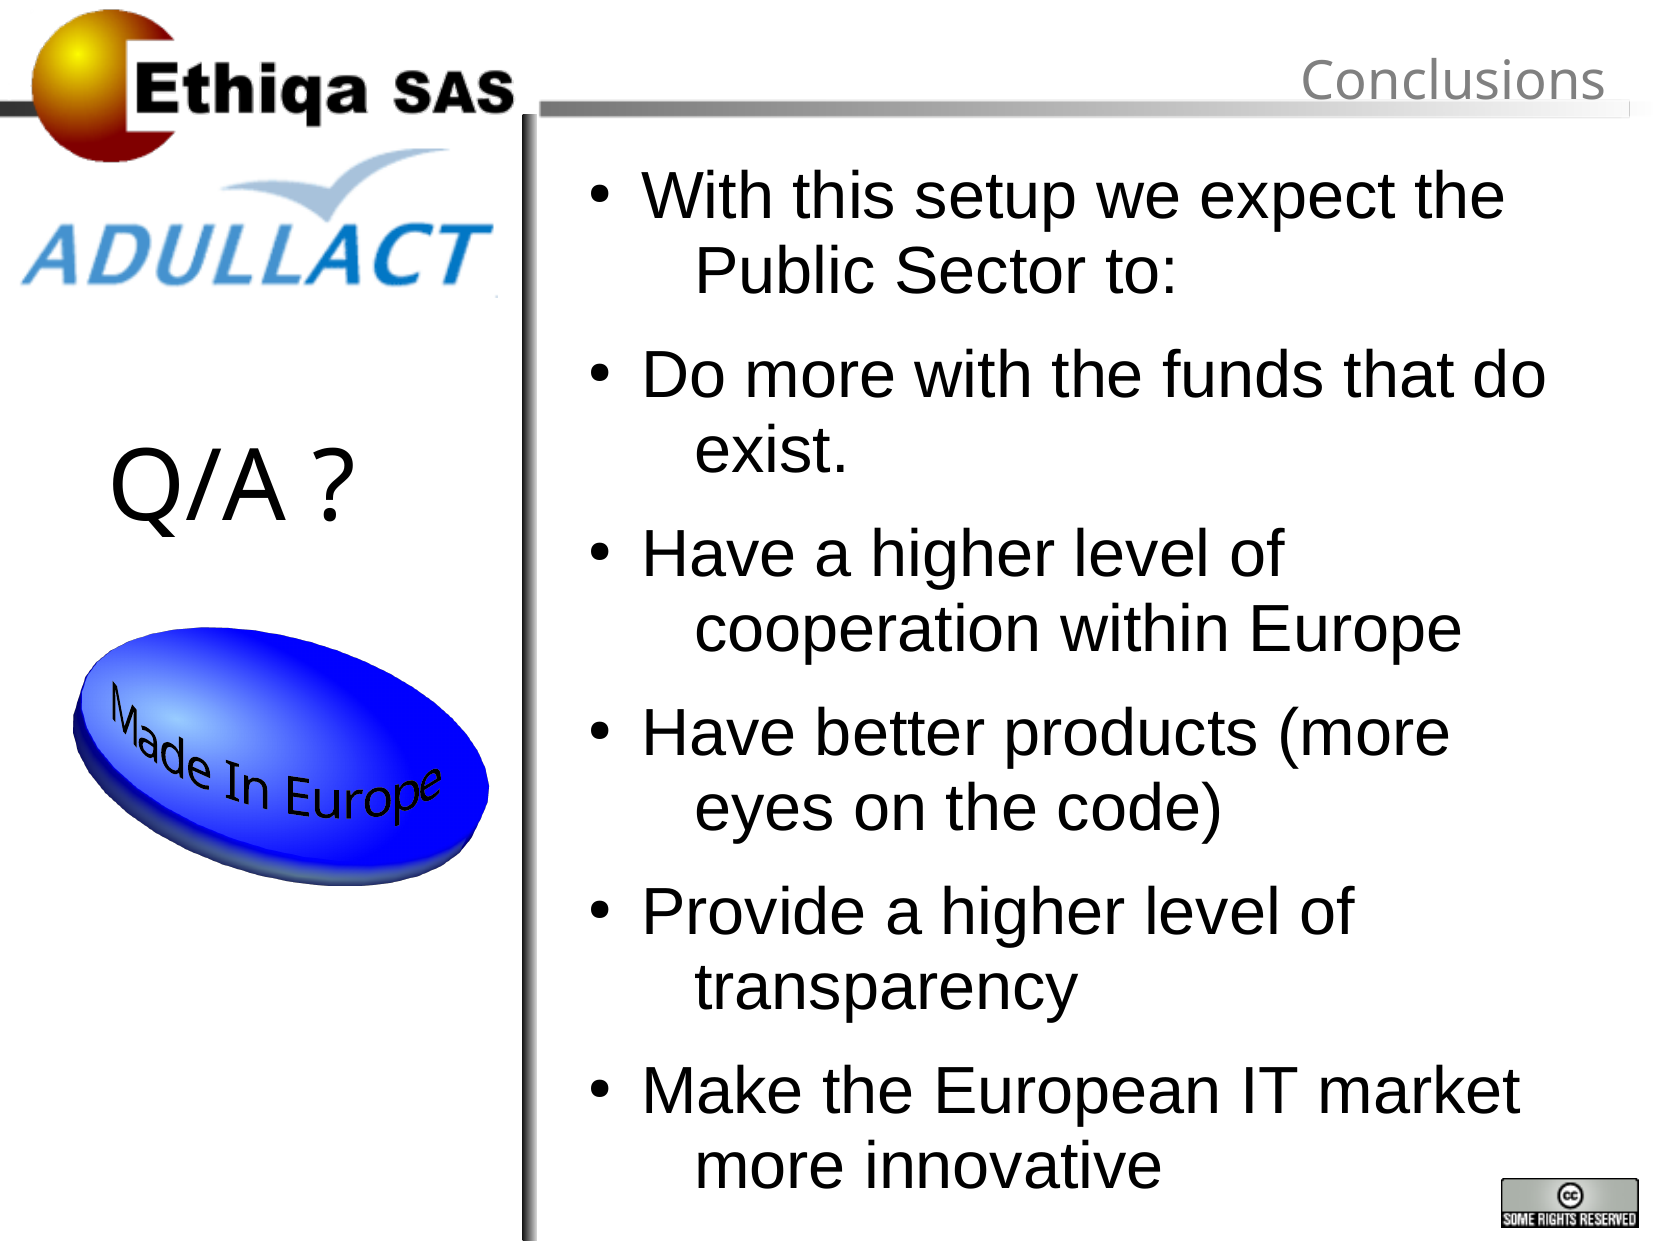

# Conclusions
With this setup we expect the Public Sector to:
Do more with the funds that do exist.
Have a higher level of cooperation within Europe
Have better products (more eyes on the code)
Provide a higher level of transparency
Make the European IT market more innovative
Q/A ?
Made In Europe